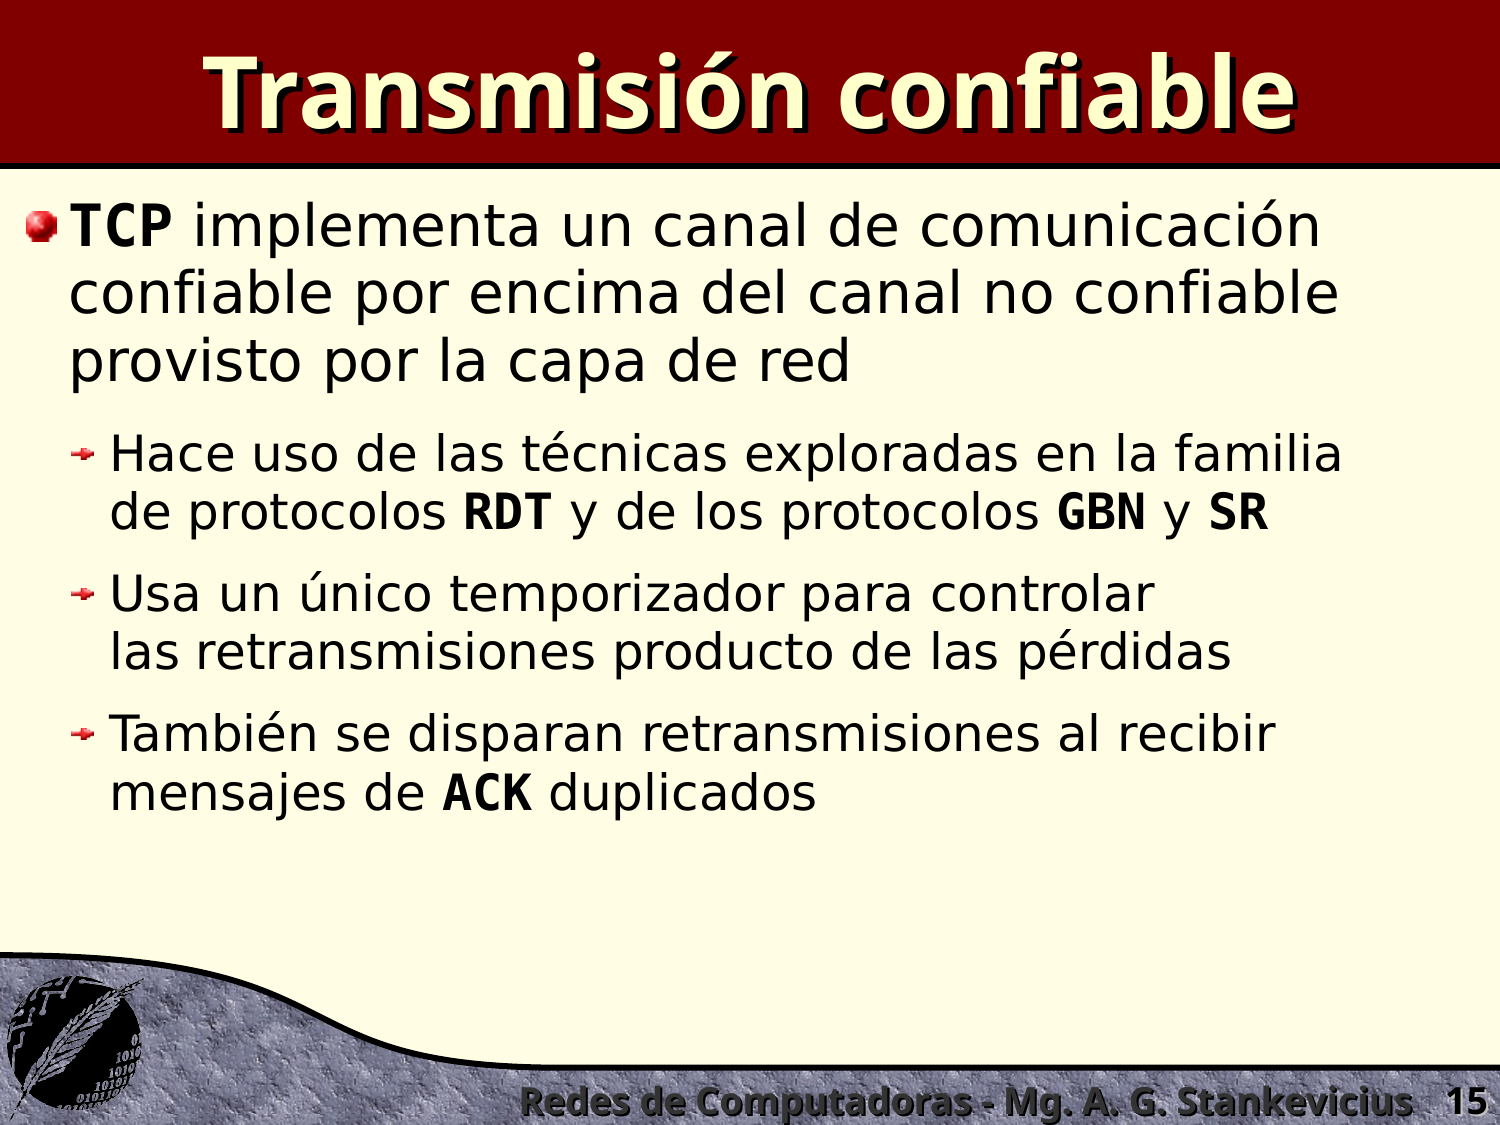

# Transmisión confiable
TCP implementa un canal de comunicación confiable por encima del canal no confiable provisto por la capa de red
Hace uso de las técnicas exploradas en la familia
de protocolos RDT y de los protocolos GBN y SR
Usa un único temporizador para controlar
las retransmisiones producto de las pérdidas
También se disparan retransmisiones al recibir mensajes de ACK duplicados
15